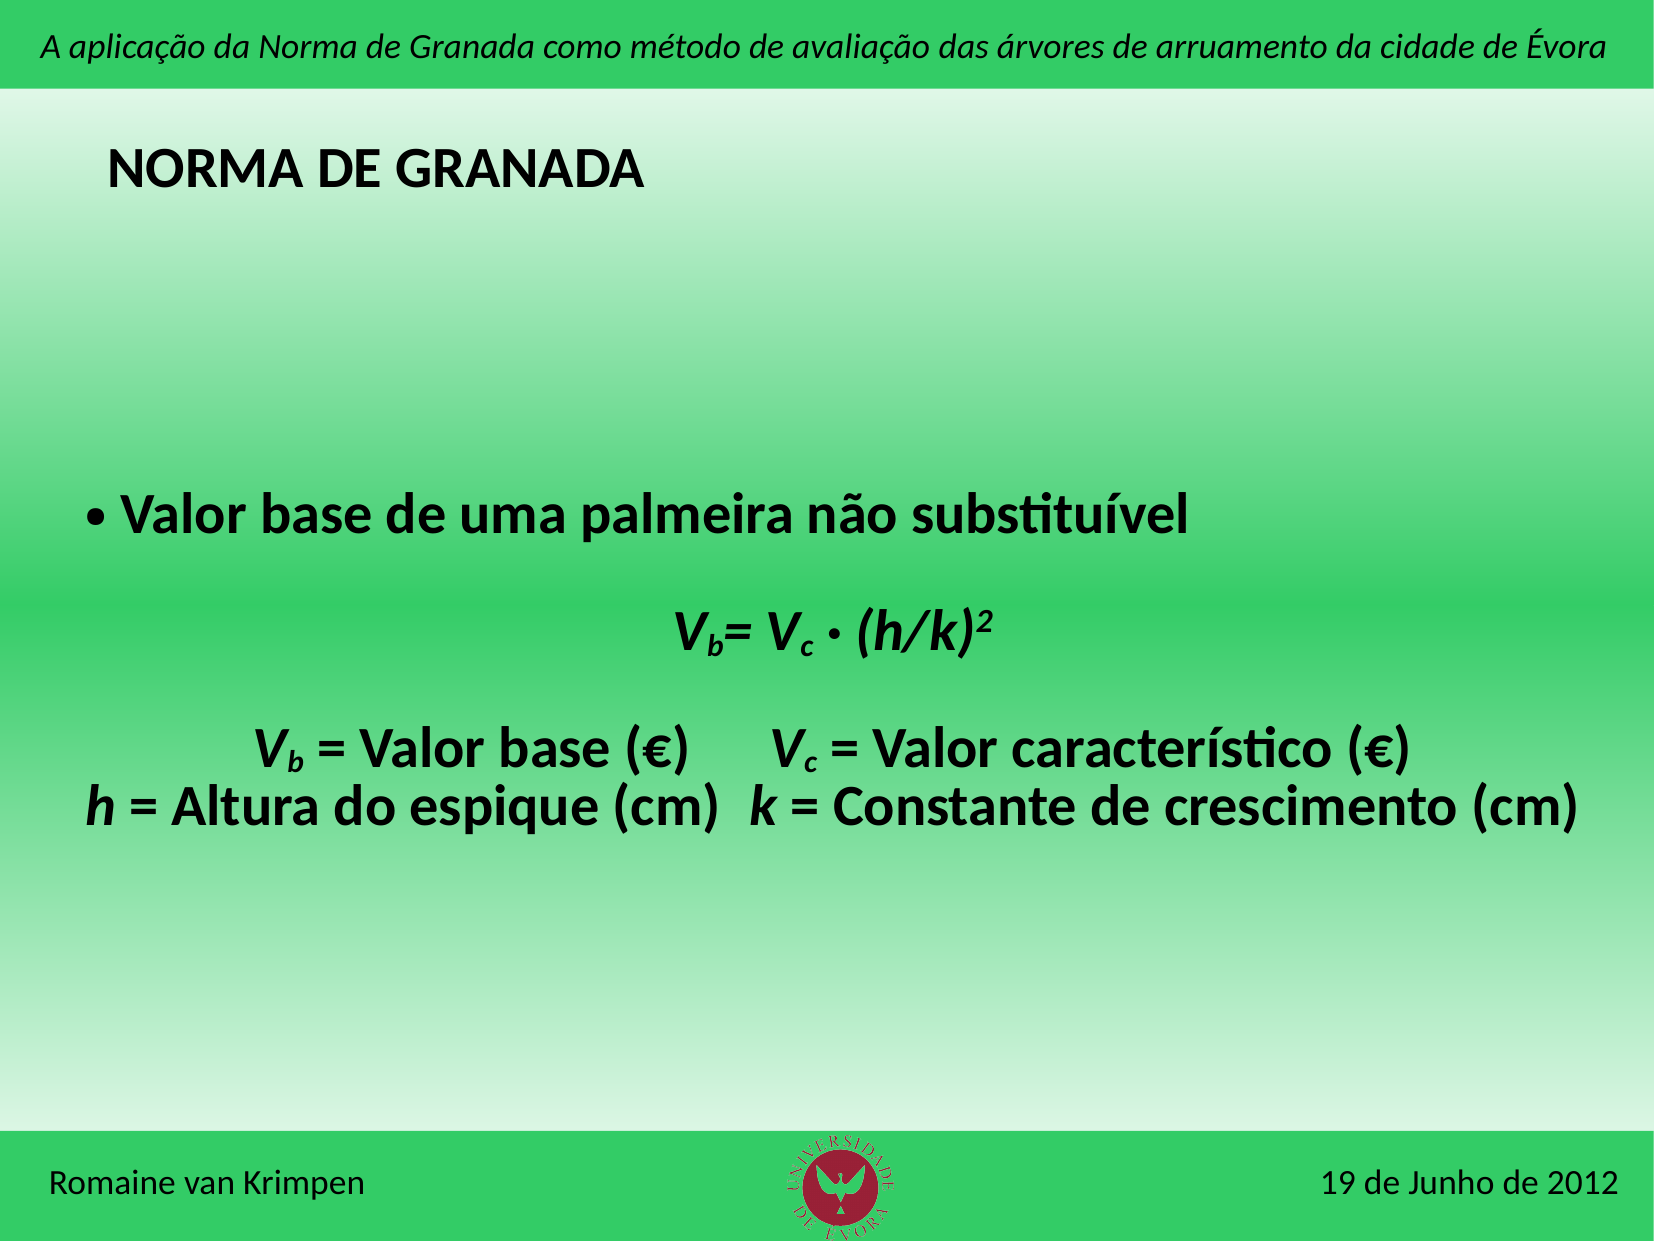

NORMA DE GRANADA
 Valor base de uma palmeira não substituível
 Vb= Vc · (h/k)2
Vb = Valor base (€)		Vc = Valor característico (€)
h = Altura do espique (cm)	k = Constante de crescimento (cm)